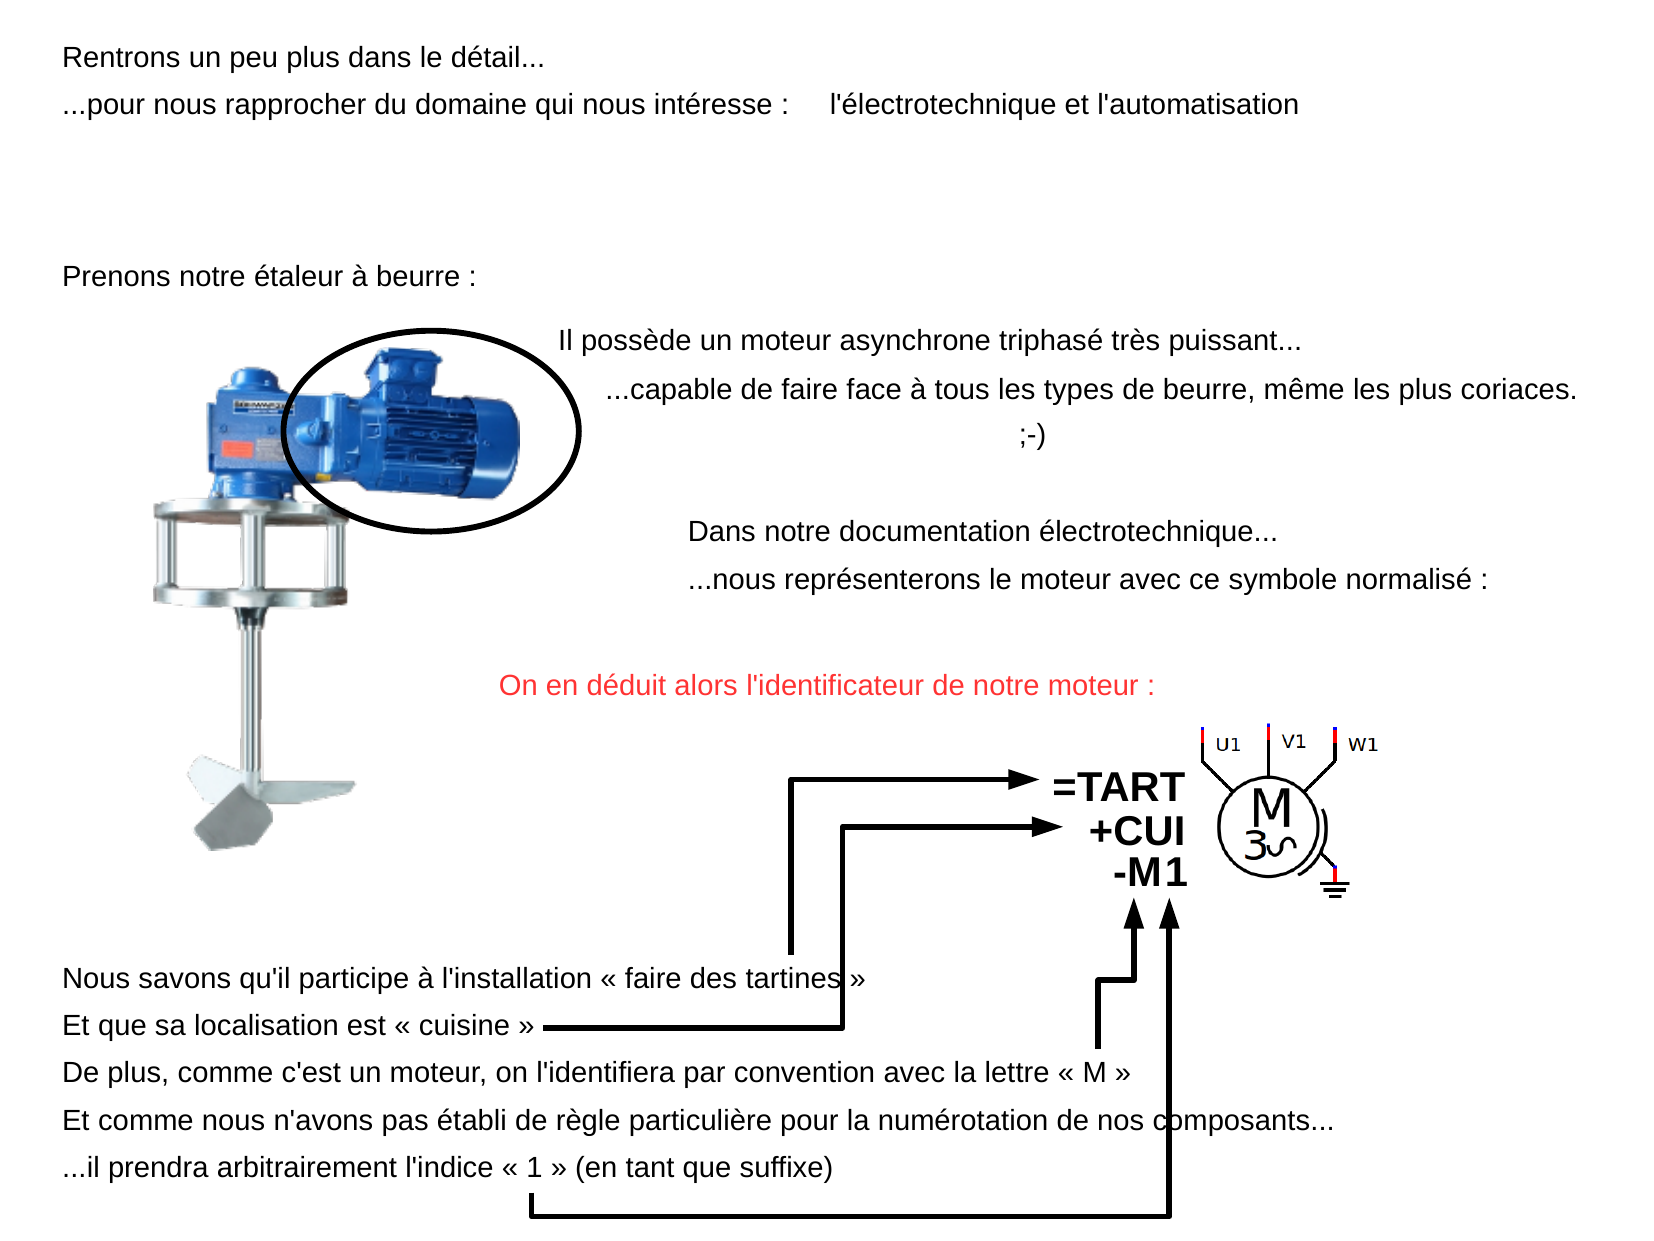

Rentrons un peu plus dans le détail...
...pour nous rapprocher du domaine qui nous intéresse :
l'électrotechnique et l'automatisation
Prenons notre étaleur à beurre :
Il possède un moteur asynchrone triphasé très puissant...
...capable de faire face à tous les types de beurre, même les plus coriaces.
;-)
Dans notre documentation électrotechnique...
...nous représenterons le moteur avec ce symbole normalisé :
On en déduit alors l'identificateur de notre moteur :
=TART
+CUI
-M
1
Nous savons qu'il participe à l'installation « faire des tartines »
Et que sa localisation est « cuisine »
De plus, comme c'est un moteur, on l'identifiera par convention avec la lettre « M »
Et comme nous n'avons pas établi de règle particulière pour la numérotation de nos composants...
...il prendra arbitrairement l'indice « 1 » (en tant que suffixe)